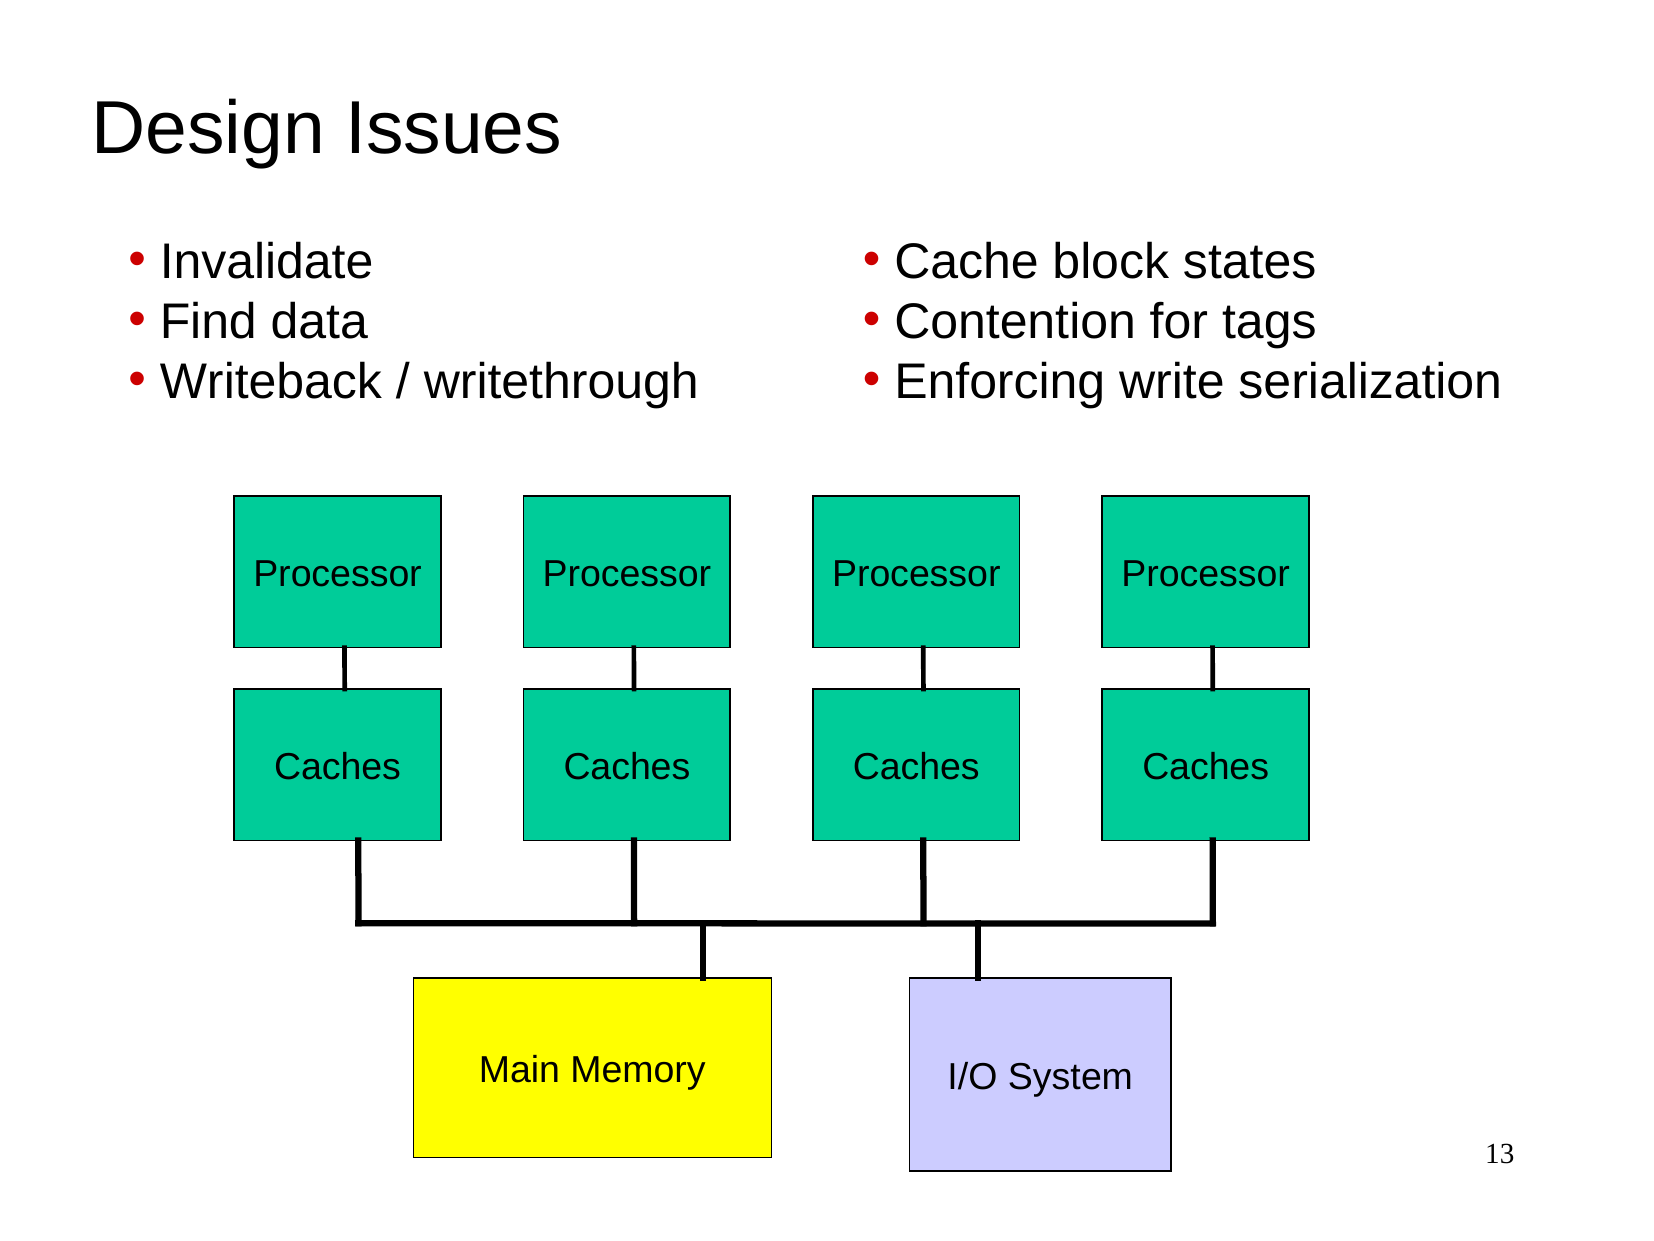

Design Issues
 Invalidate
 Find data
 Writeback / writethrough
 Cache block states
 Contention for tags
 Enforcing write serialization
Processor
Processor
Processor
Processor
Caches
Caches
Caches
Caches
Main Memory
I/O System